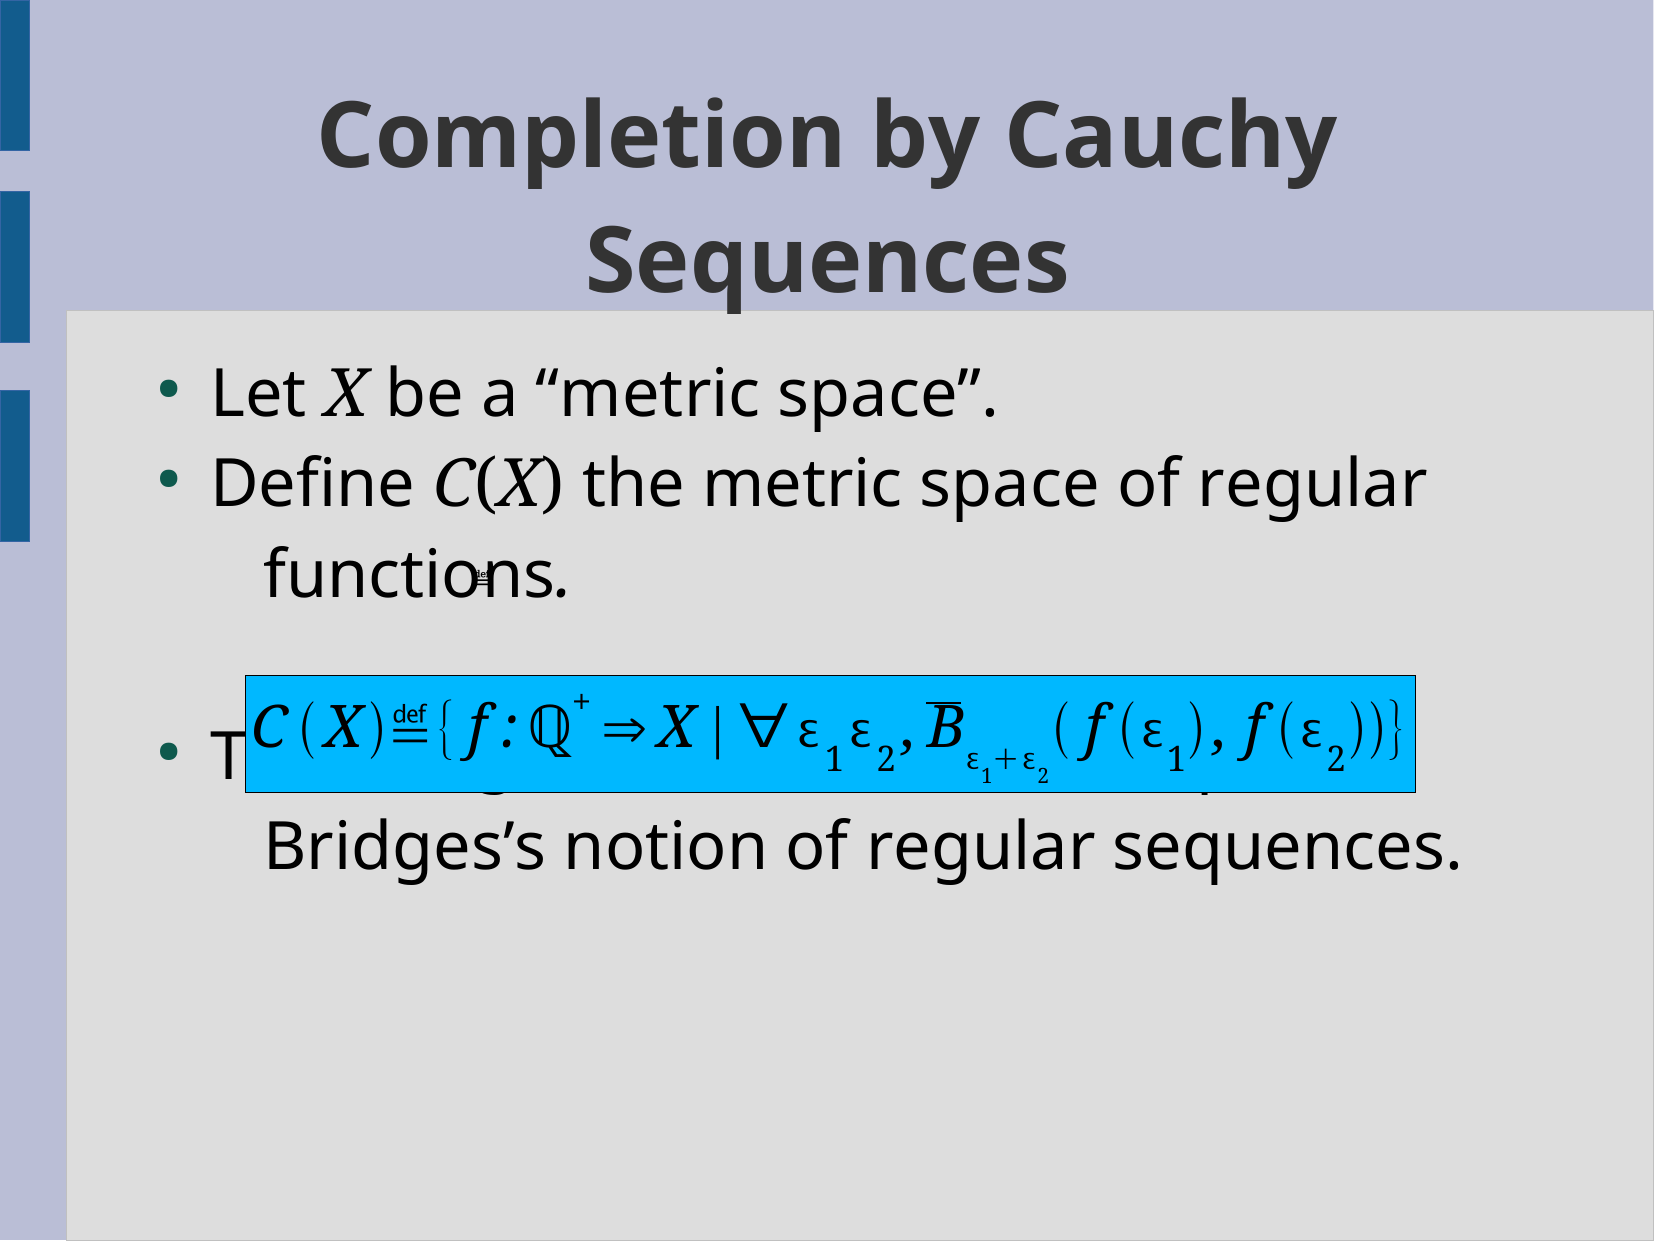

# Completion by Cauchy Sequences
Let X be a “metric space”.
Define C(X) the metric space of regular functions.
This is a generalization of Bishop and Bridges’s notion of regular sequences.
≝